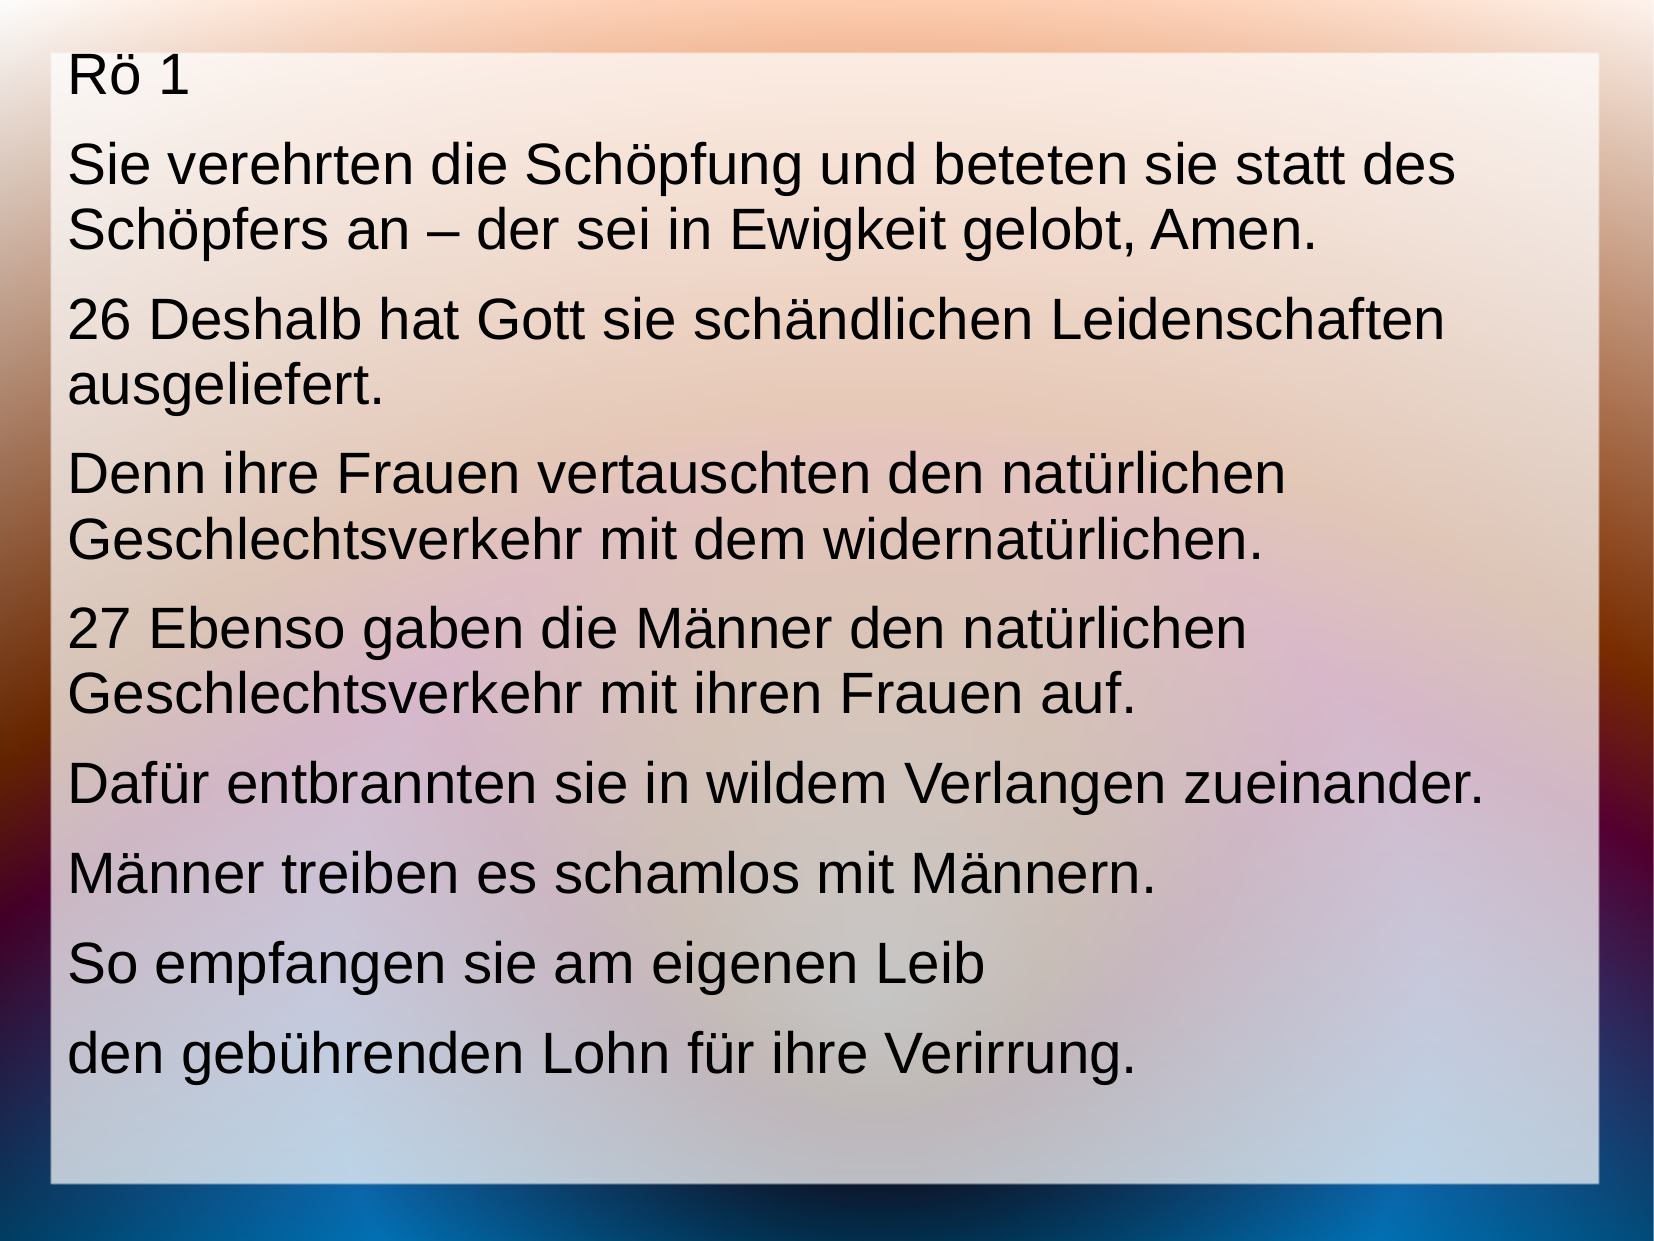

Rö 1
Sie verehrten die Schöpfung und beteten sie statt des Schöpfers an – der sei in Ewigkeit gelobt, Amen.
26 Deshalb hat Gott sie schändlichen Leidenschaften ausgeliefert.
Denn ihre Frauen vertauschten den natürlichen Geschlechtsverkehr mit dem widernatürlichen.
27 Ebenso gaben die Männer den natürlichen Geschlechtsverkehr mit ihren Frauen auf.
Dafür entbrannten sie in wildem Verlangen zueinander.
Männer treiben es schamlos mit Männern.
So empfangen sie am eigenen Leib
den gebührenden Lohn für ihre Verirrung.